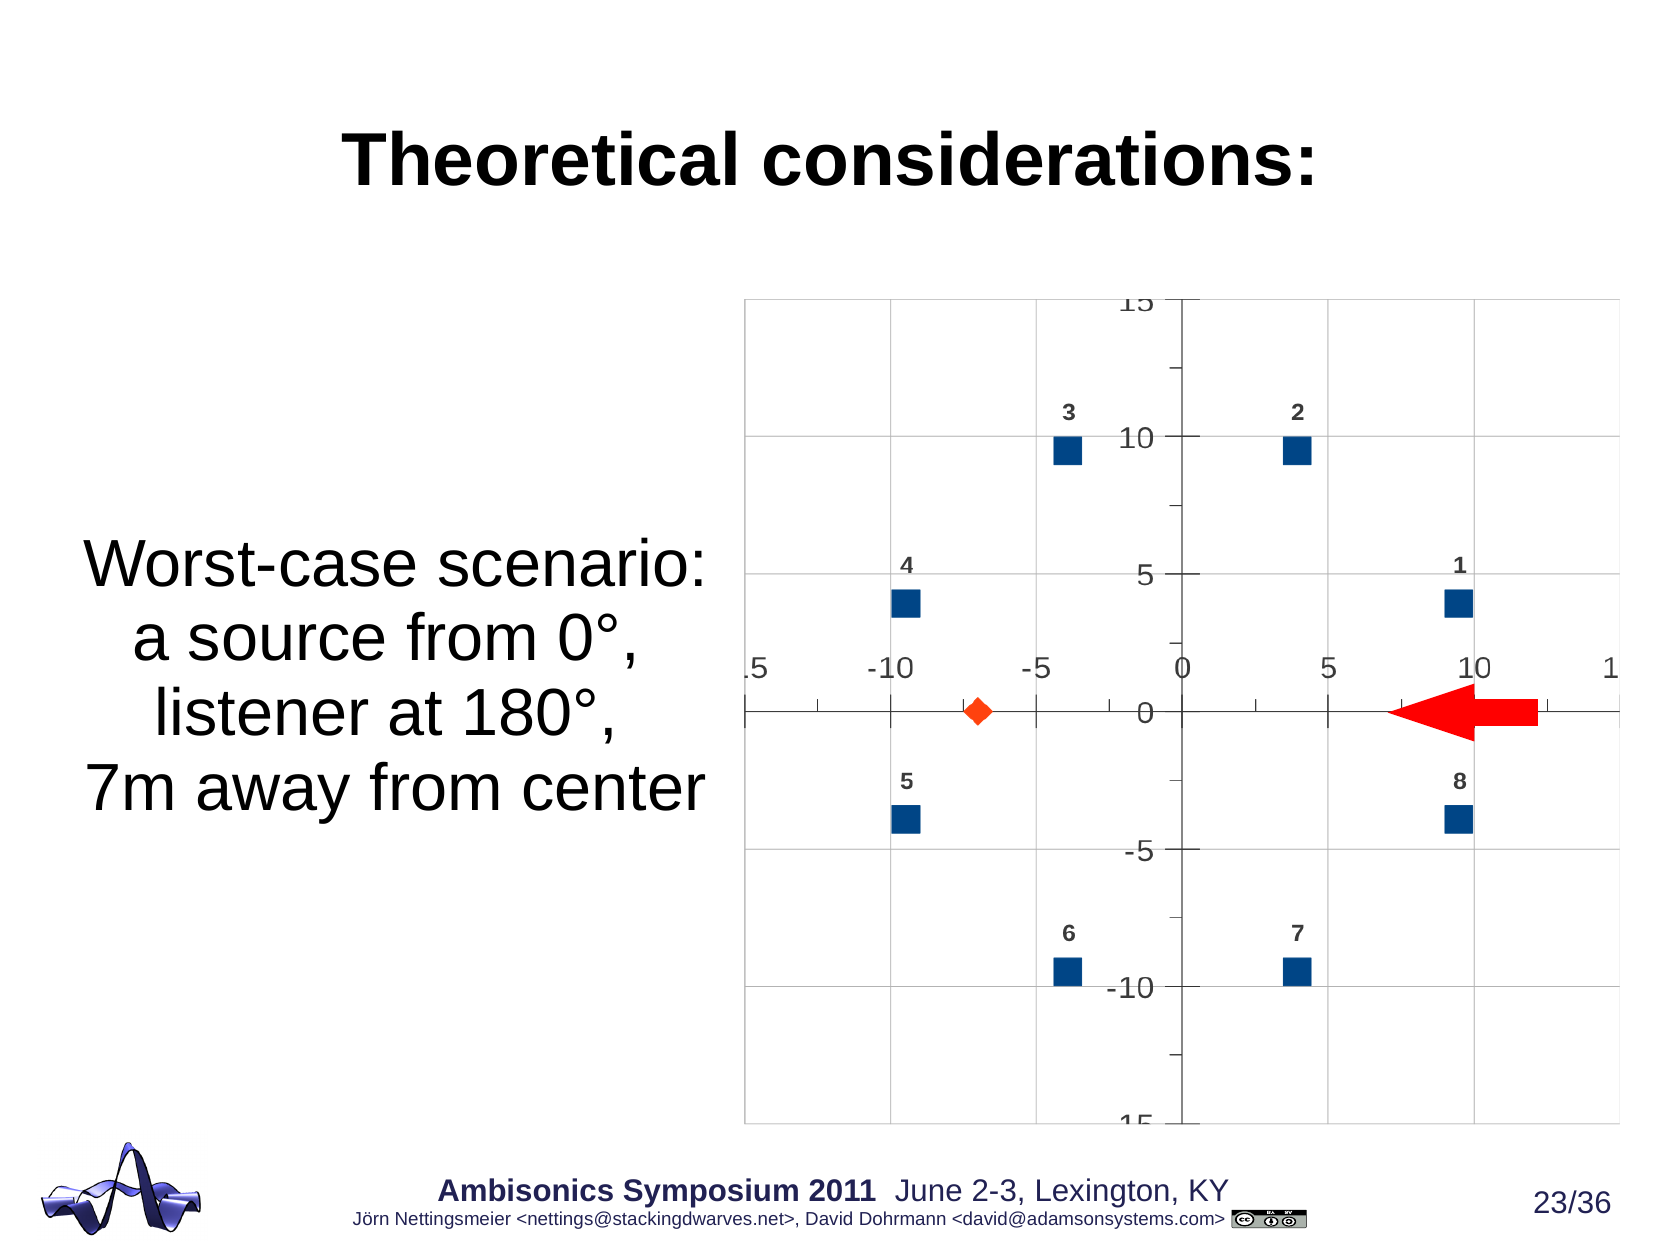

# Theoretical considerations:
Worst-case scenario:
a source from 0°,
listener at 180°,
7m away from center